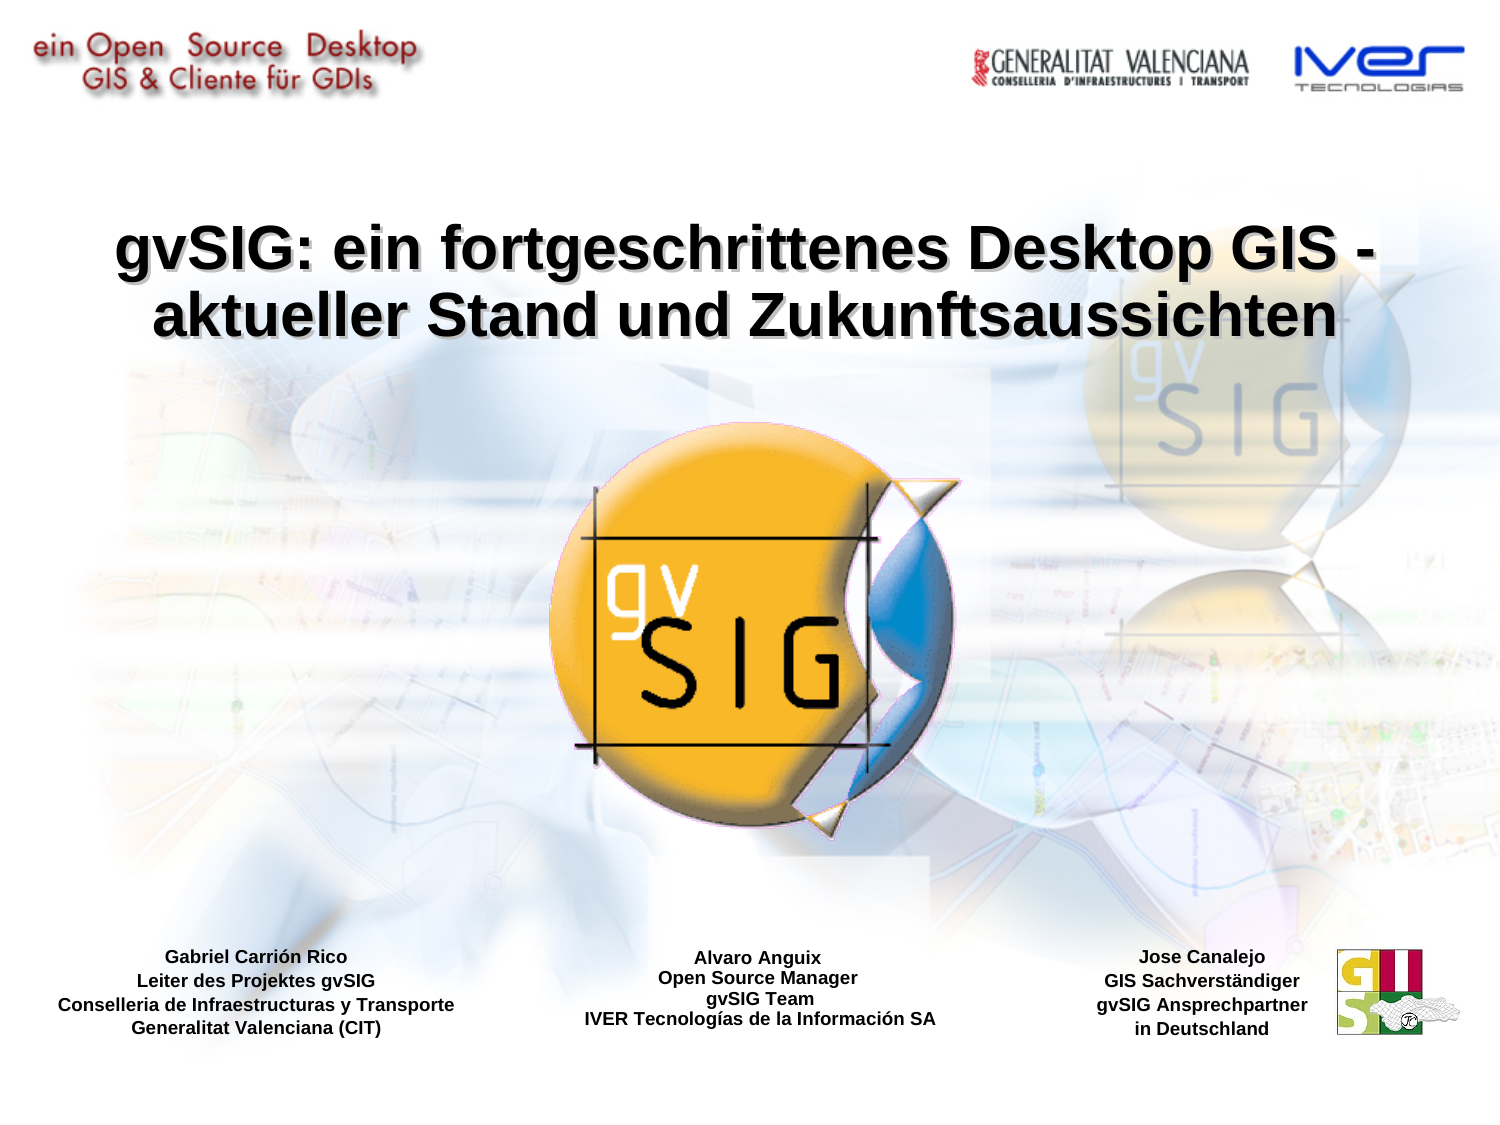

gvSIG: ein fortgeschrittenes Desktop GIS - aktueller Stand und Zukunftsaussichten
Gabriel Carrión Rico
Leiter des Projektes gvSIG
Conselleria de Infraestructuras y Transporte
Generalitat Valenciana (CIT)
Jose Canalejo
GIS Sachverständiger
gvSIG Ansprechpartner
in Deutschland
Alvaro Anguix
Open Source Manager
gvSIG Team
IVER Tecnologías de la Información SA